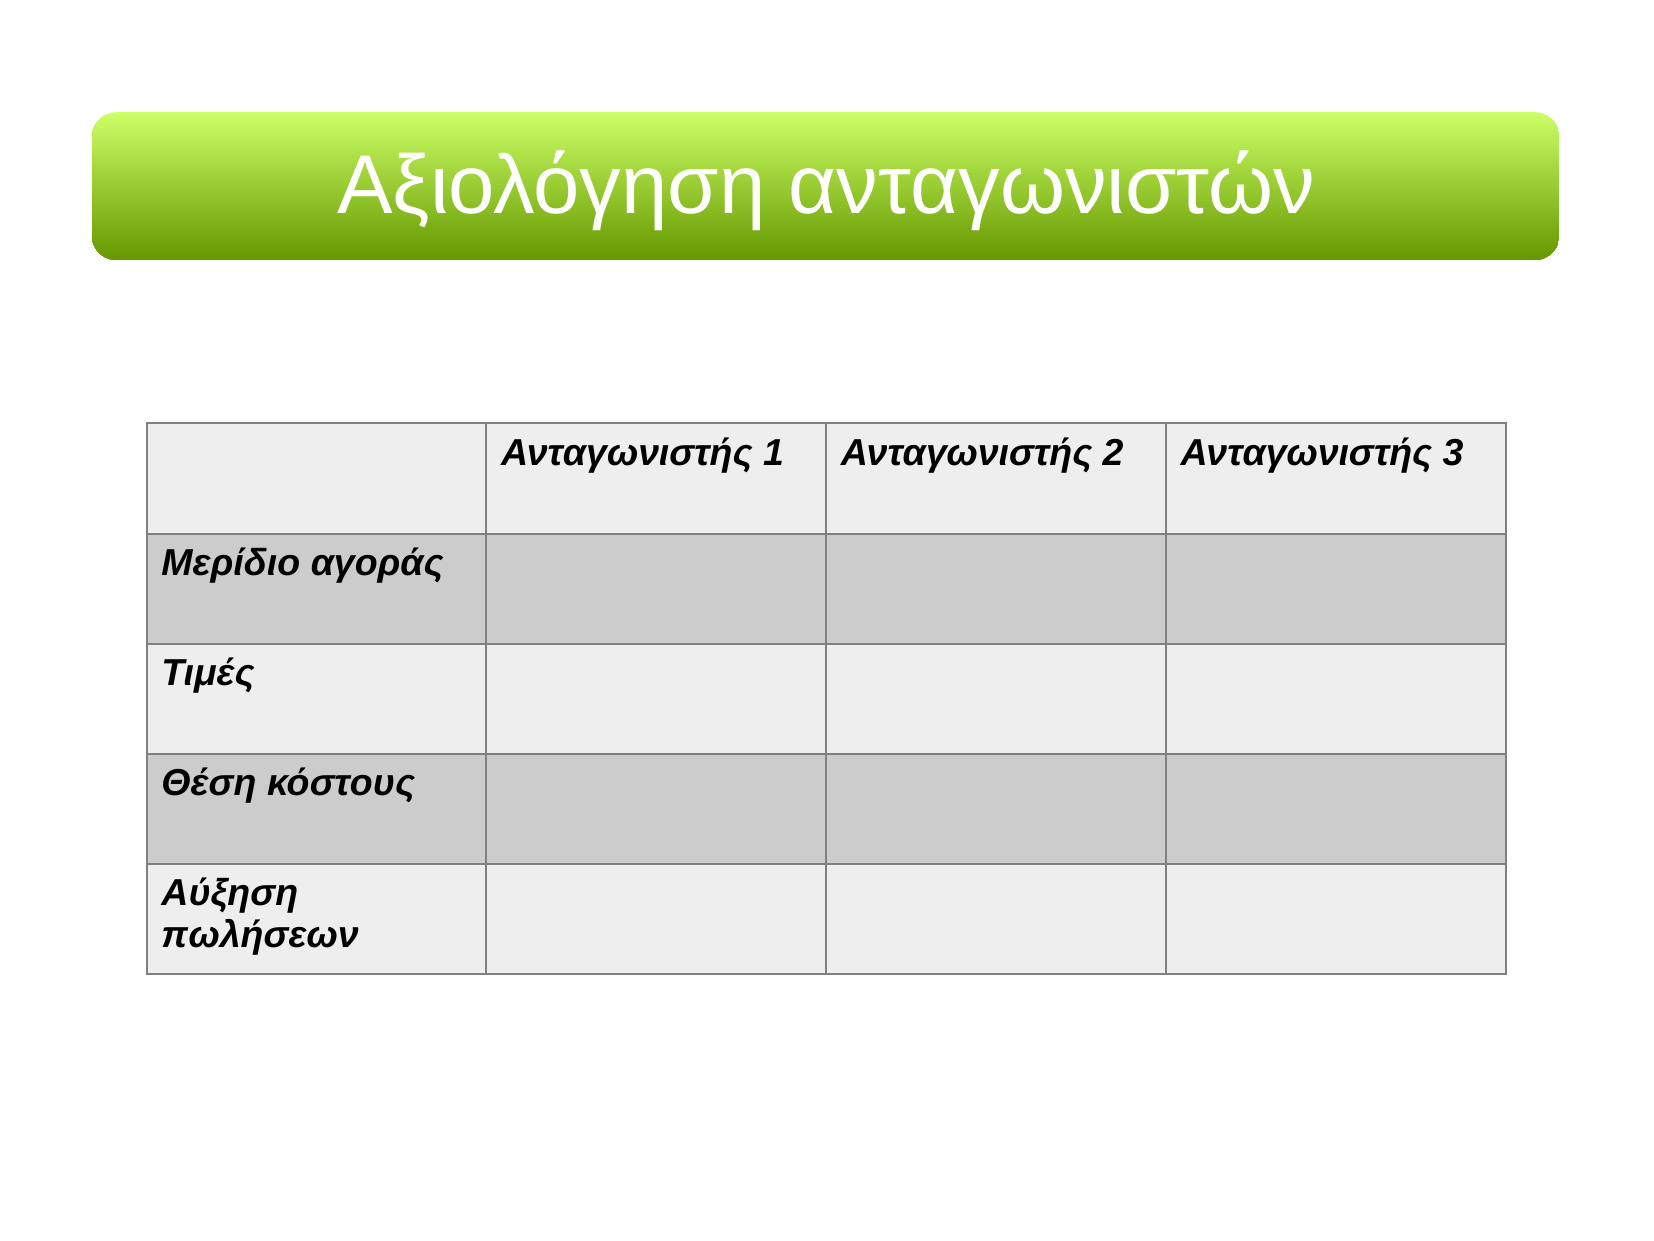

# Αξιολόγηση ανταγωνιστών
| | Ανταγωνιστής 1 | Ανταγωνιστής 2 | Ανταγωνιστής 3 |
| --- | --- | --- | --- |
| Μερίδιο αγοράς | | | |
| Τιμές | | | |
| Θέση κόστους | | | |
| Αύξηση πωλήσεων | | | |